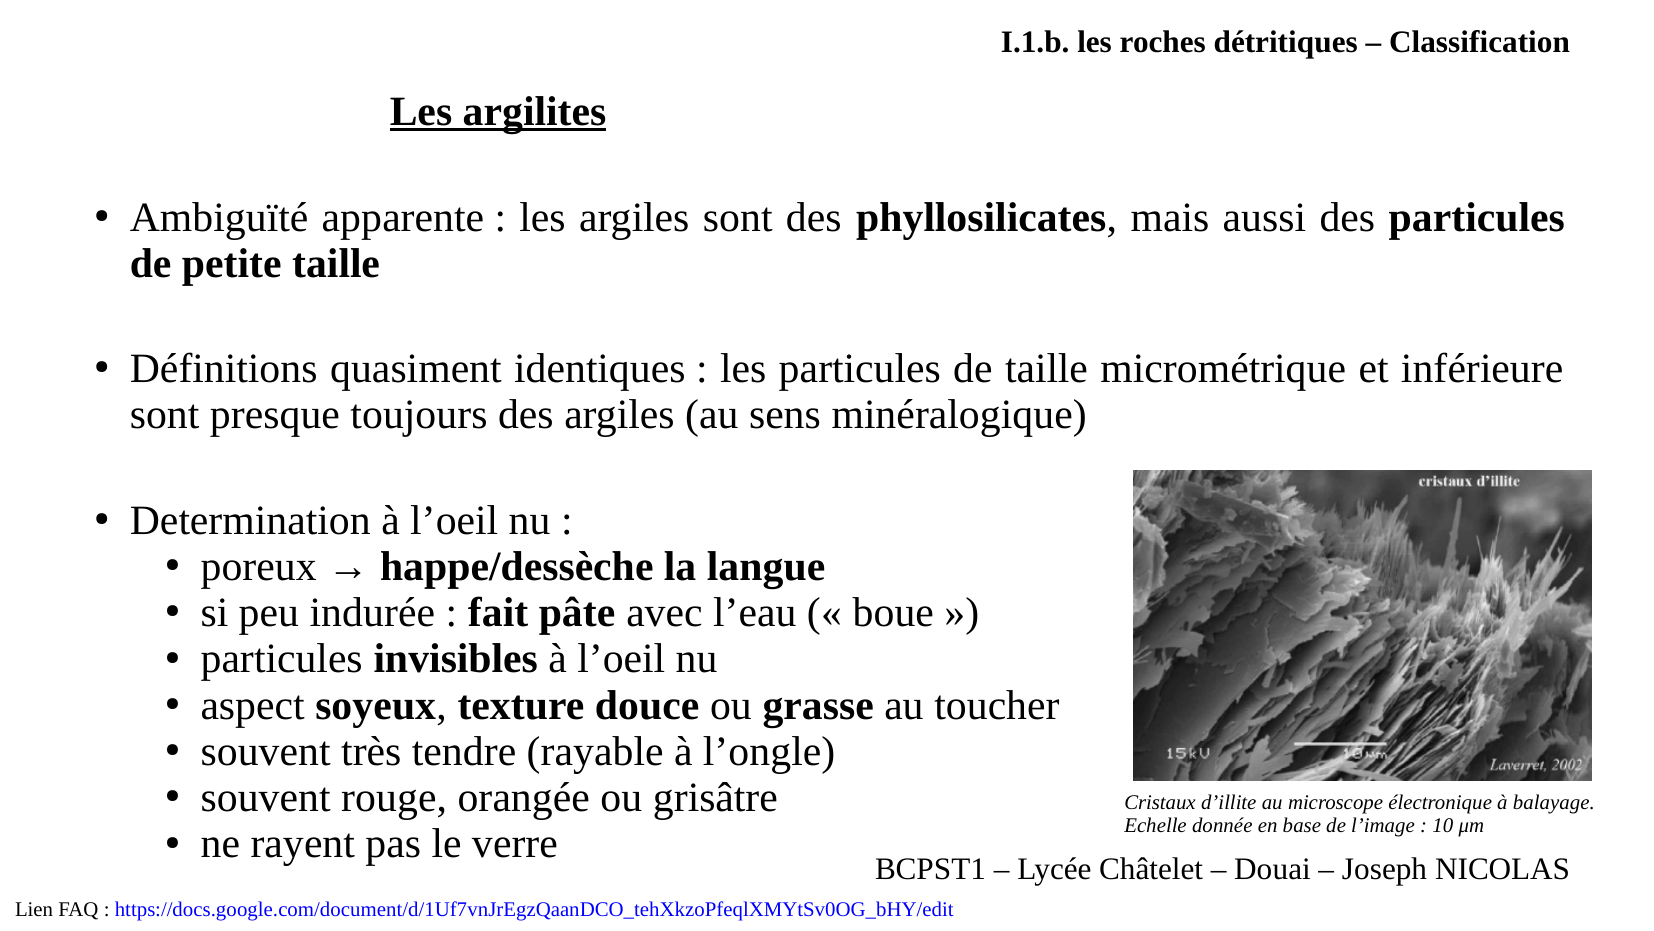

I.1.b. les roches détritiques – Classification
				Les argilites
Ambiguïté apparente : les argiles sont des phyllosilicates, mais aussi des particules de petite taille
Définitions quasiment identiques : les particules de taille micrométrique et inférieure sont presque toujours des argiles (au sens minéralogique)
Determination à l’oeil nu :
poreux → happe/dessèche la langue
si peu indurée : fait pâte avec l’eau (« boue »)
particules invisibles à l’oeil nu
aspect soyeux, texture douce ou grasse au toucher
souvent très tendre (rayable à l’ongle)
souvent rouge, orangée ou grisâtre
ne rayent pas le verre
Cristaux d’illite au microscope électronique à balayage.
Echelle donnée en base de l’image : 10 μm
BCPST1 – Lycée Châtelet – Douai – Joseph NICOLAS
Lien FAQ : https://docs.google.com/document/d/1Uf7vnJrEgzQaanDCO_tehXkzoPfeqlXMYtSv0OG_bHY/edit